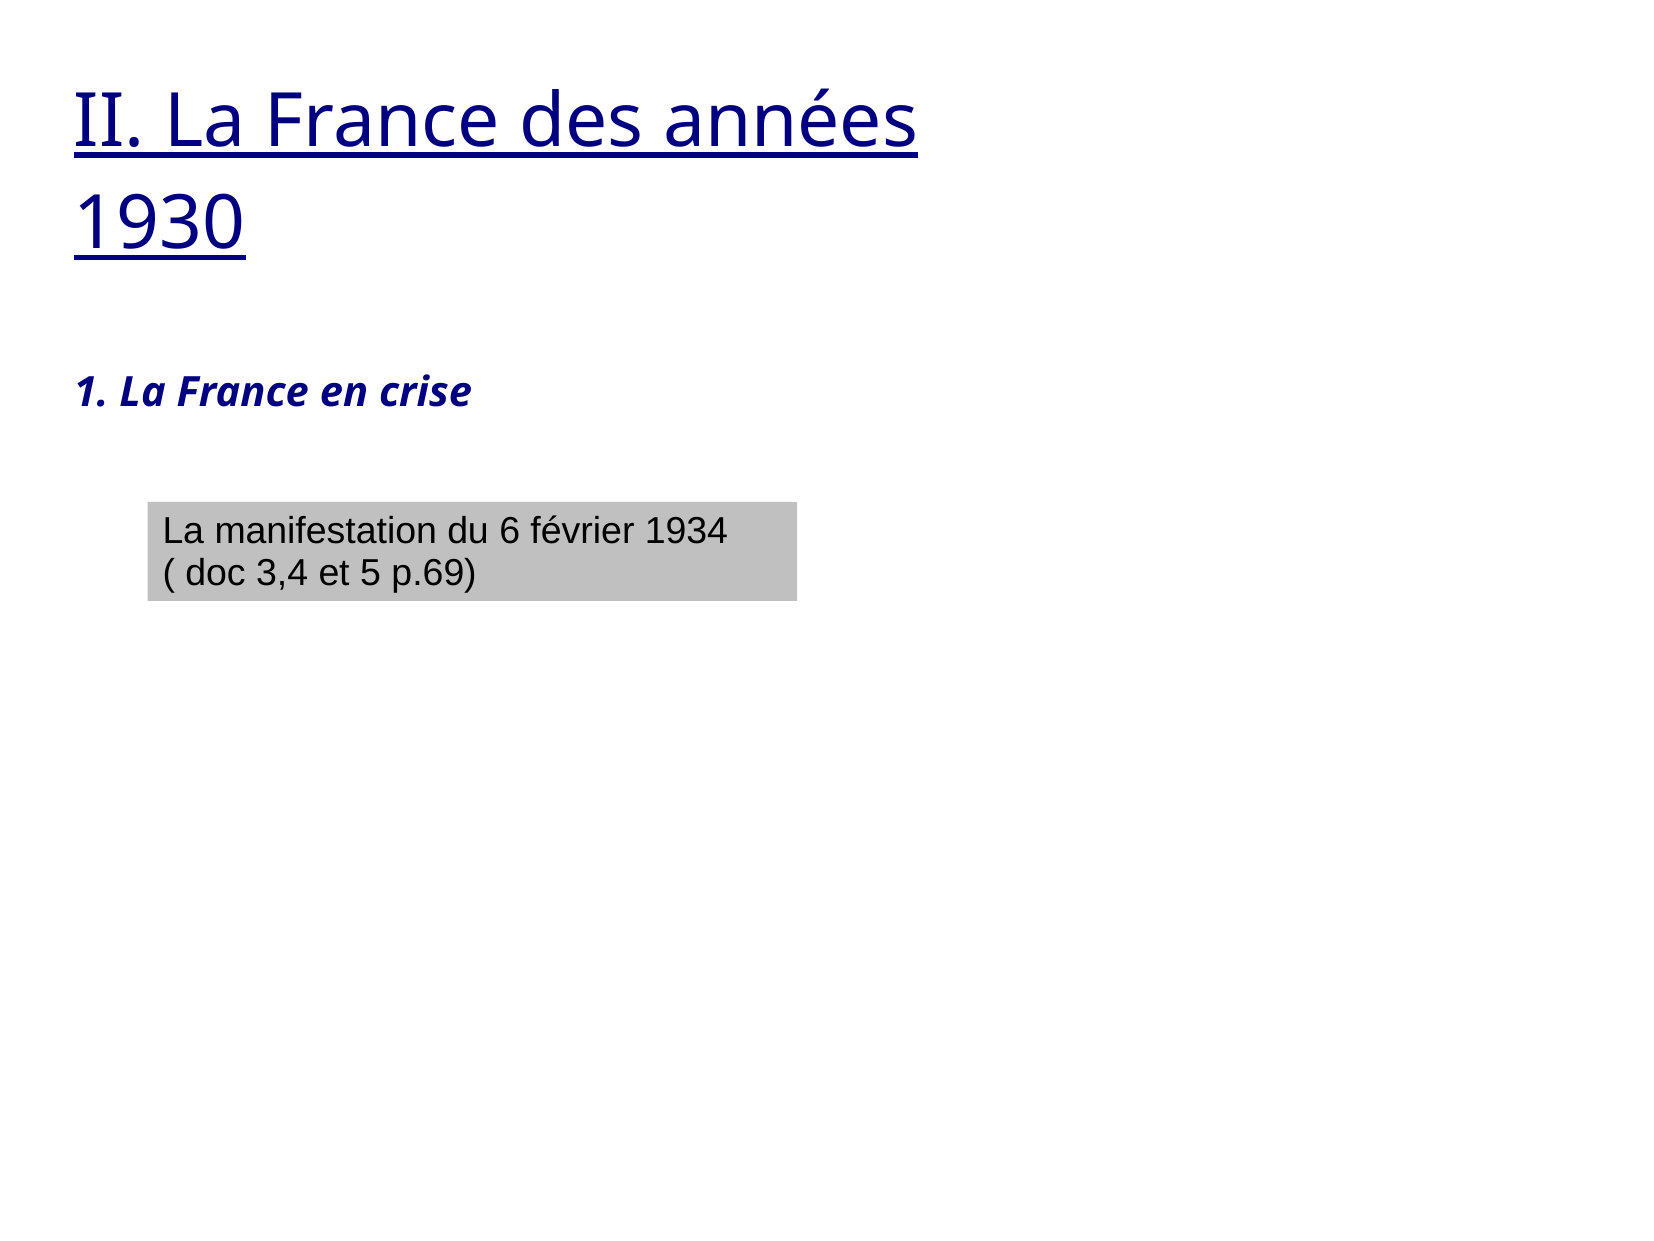

II. La France des années 1930
1. La France en crise
La manifestation du 6 février 1934 ( doc 3,4 et 5 p.69)